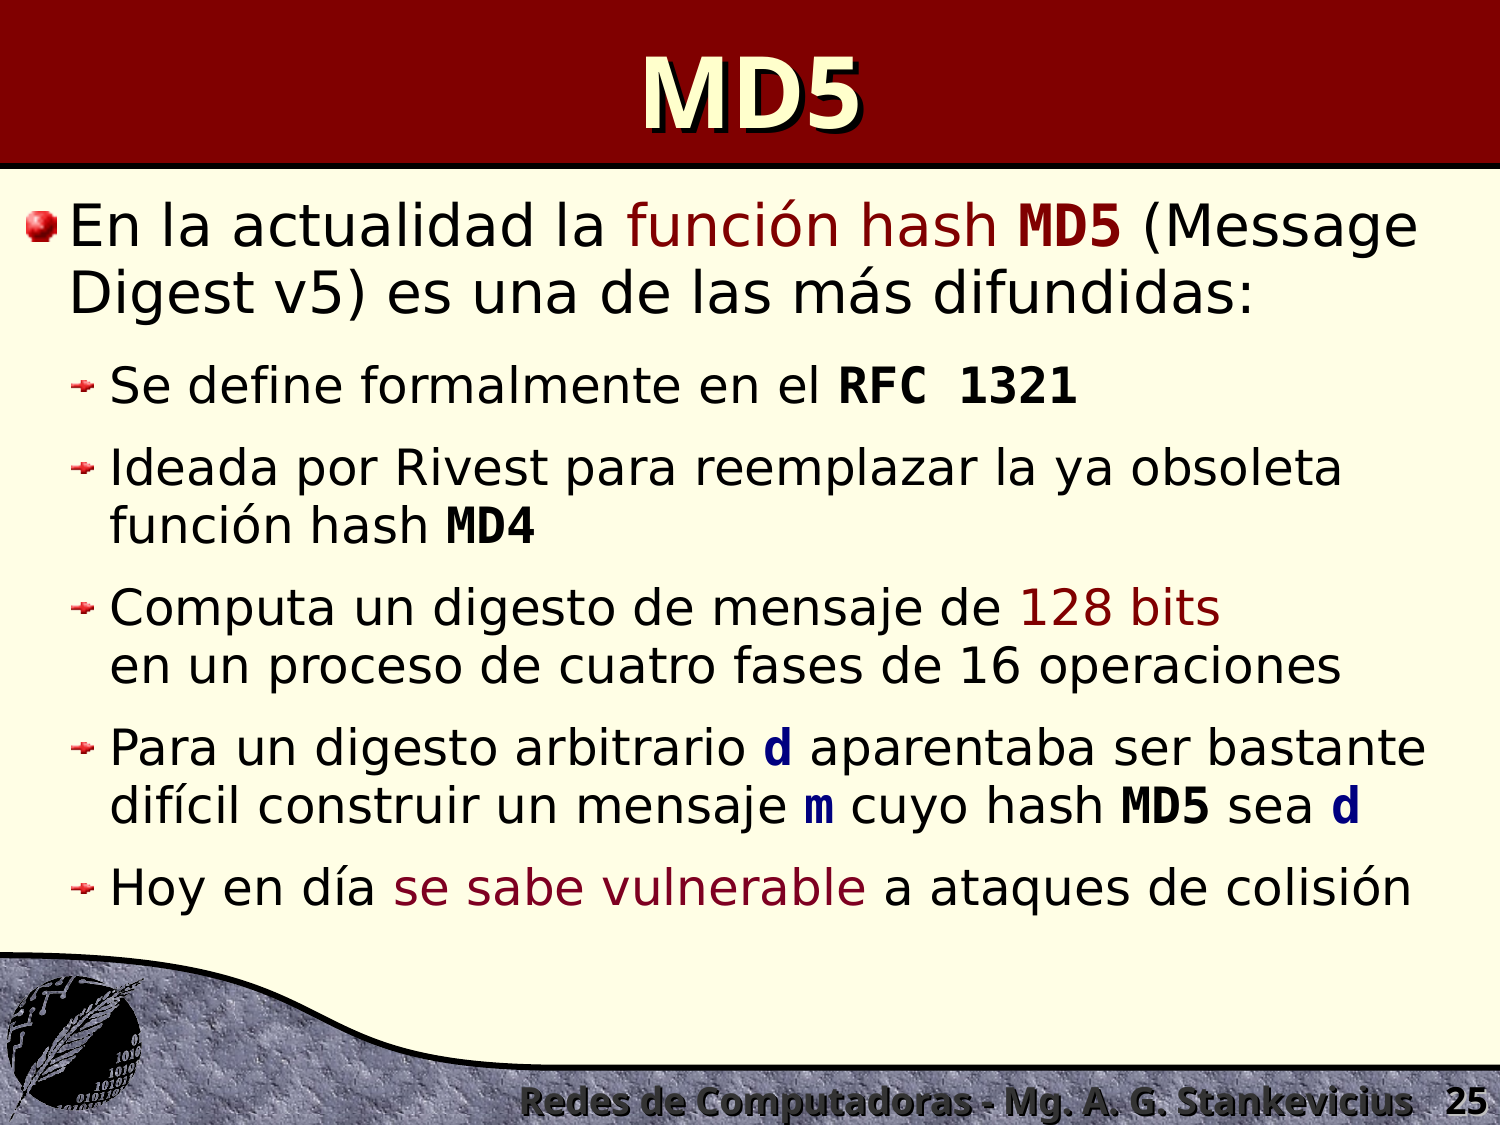

# MD5
En la actualidad la función hash MD5 (Message Digest v5) es una de las más difundidas:
Se define formalmente en el RFC 1321
Ideada por Rivest para reemplazar la ya obsoleta función hash MD4
Computa un digesto de mensaje de 128 bits
en un proceso de cuatro fases de 16 operaciones
Para un digesto arbitrario d aparentaba ser bastante difícil construir un mensaje m cuyo hash MD5 sea d
Hoy en día se sabe vulnerable a ataques de colisión
25